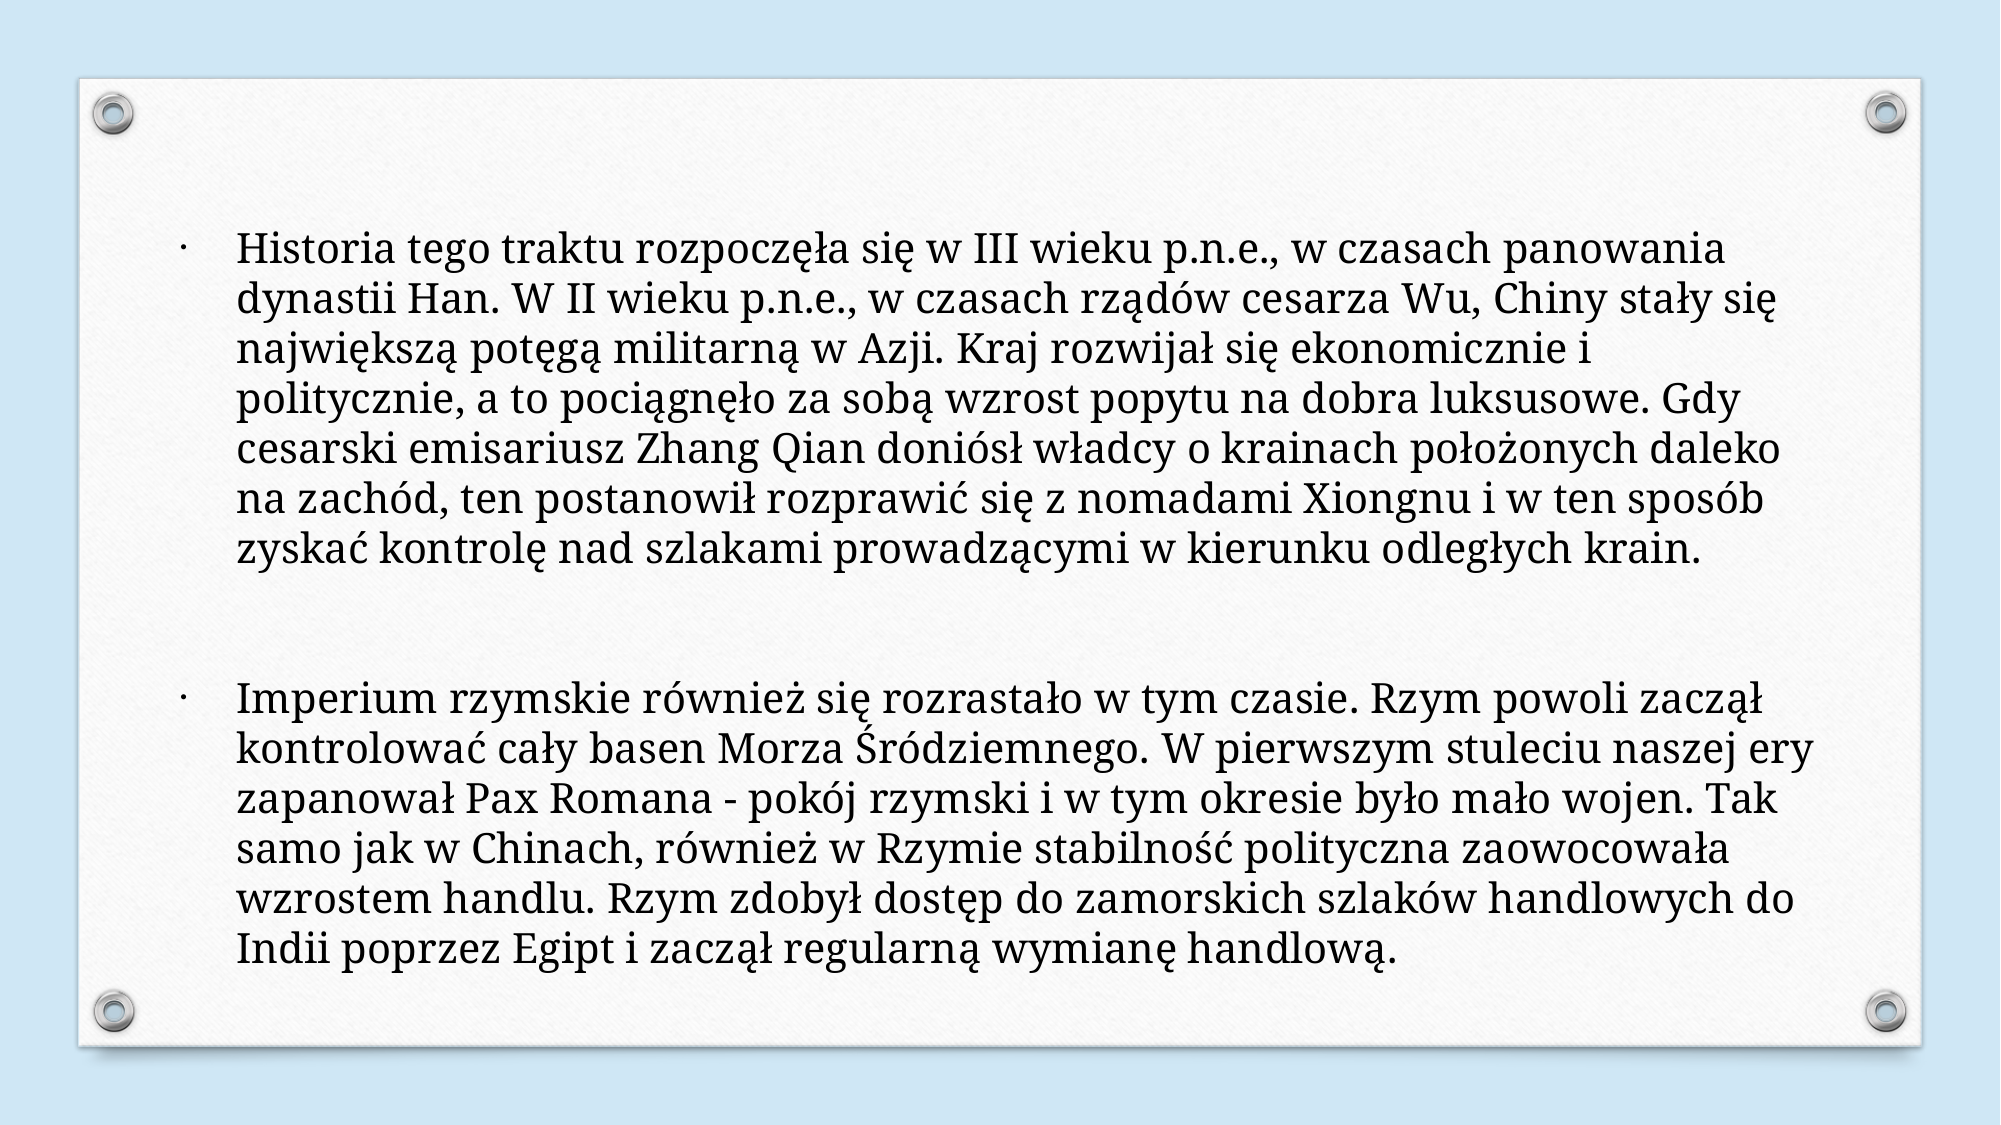

Historia tego traktu rozpoczęła się w III wieku p.n.e., w czasach panowania dynastii Han. W II wieku p.n.e., w czasach rządów cesarza Wu, Chiny stały się największą potęgą militarną w Azji. Kraj rozwijał się ekonomicznie i politycznie, a to pociągnęło za sobą wzrost popytu na dobra luksusowe. Gdy cesarski emisariusz Zhang Qian doniósł władcy o krainach położonych daleko na zachód, ten postanowił rozprawić się z nomadami Xiongnu i w ten sposób zyskać kontrolę nad szlakami prowadzącymi w kierunku odległych krain.
Imperium rzymskie również się rozrastało w tym czasie. Rzym powoli zaczął kontrolować cały basen Morza Śródziemnego. W pierwszym stuleciu naszej ery zapanował Pax Romana - pokój rzymski i w tym okresie było mało wojen. Tak samo jak w Chinach, również w Rzymie stabilność polityczna zaowocowała wzrostem handlu. Rzym zdobył dostęp do zamorskich szlaków handlowych do Indii poprzez Egipt i zaczął regularną wymianę handlową.